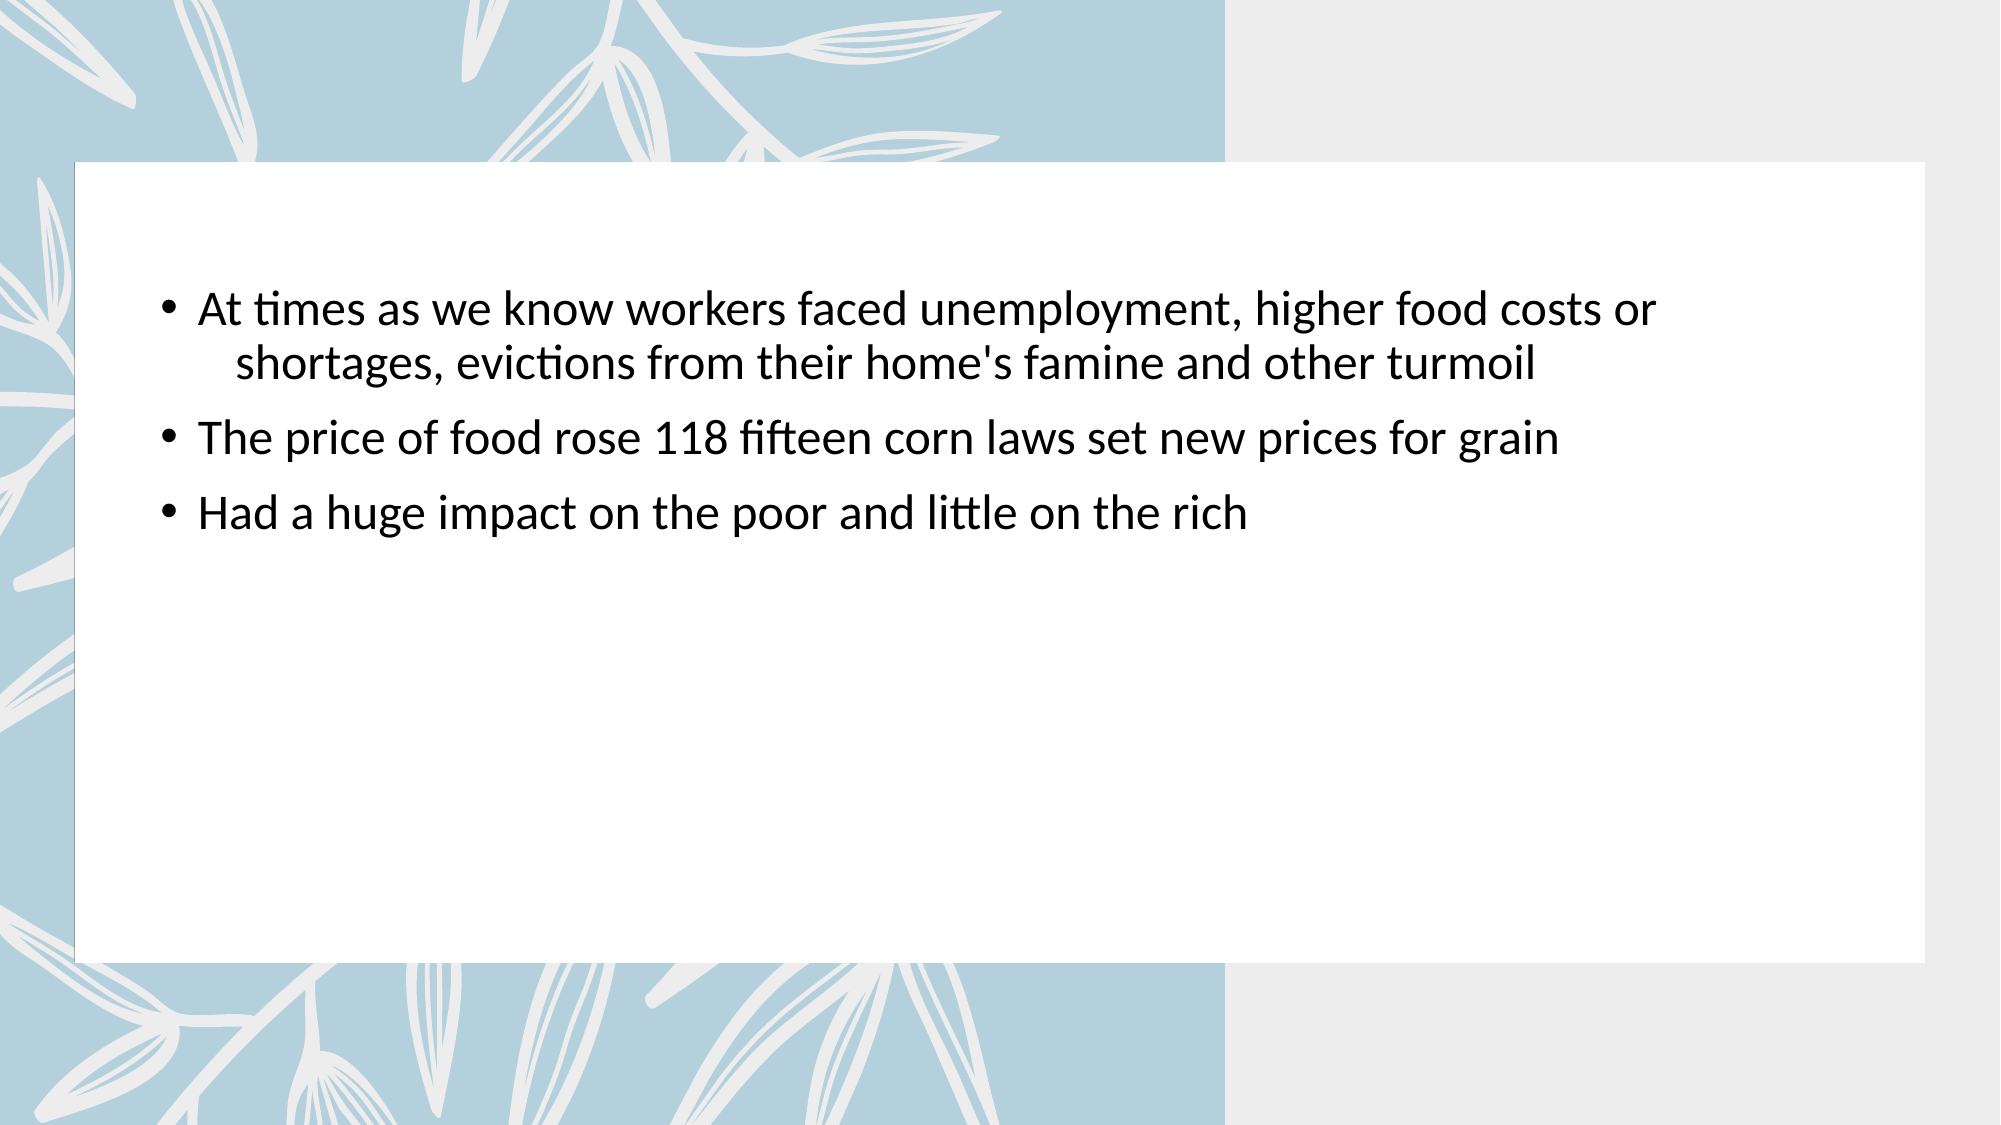

# At times as we know workers faced unemployment, higher food costs or shortages, evictions from their home's famine and other turmoil
The price of food rose 118 fifteen corn laws set new prices for grain
Had a huge impact on the poor and little on the rich